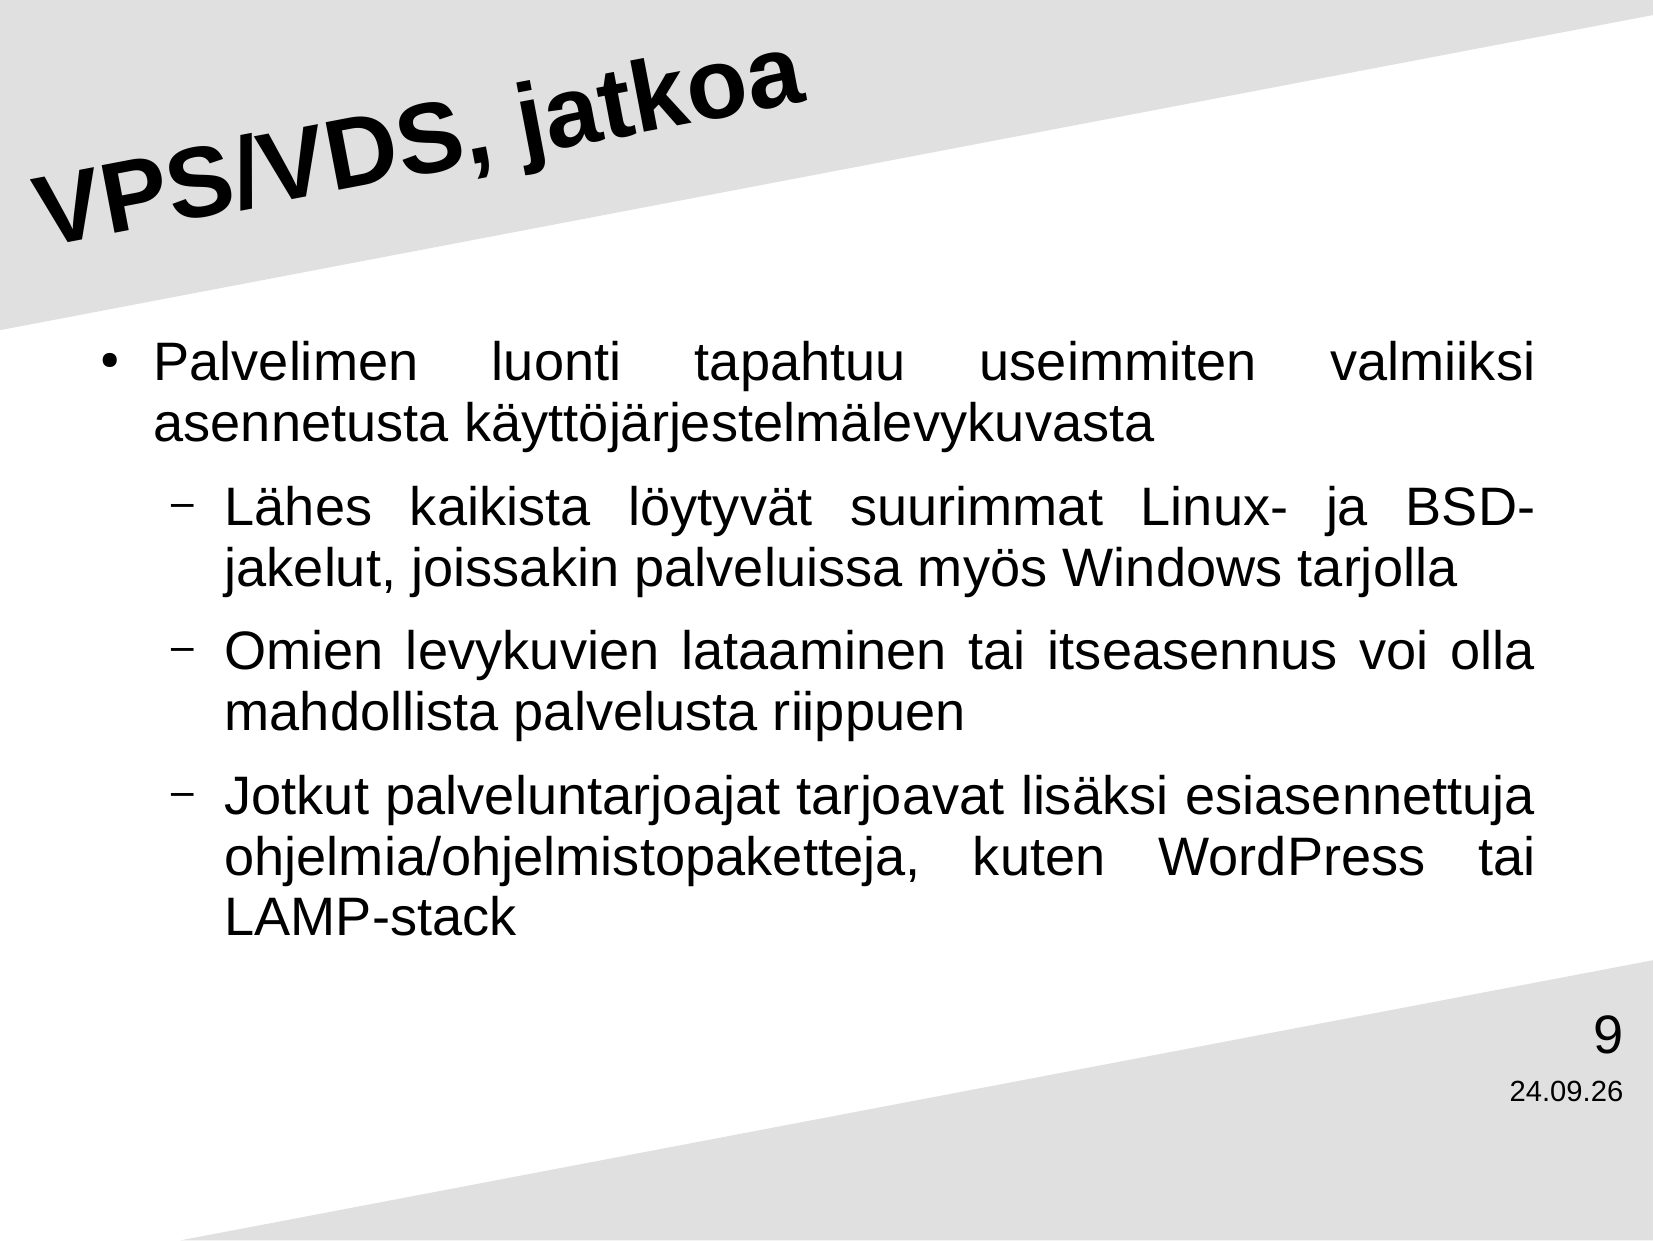

# VPS/VDS, jatkoa
Palvelimen luonti tapahtuu useimmiten valmiiksi asennetusta käyttöjärjestelmälevykuvasta
Lähes kaikista löytyvät suurimmat Linux- ja BSD-jakelut, joissakin palveluissa myös Windows tarjolla
Omien levykuvien lataaminen tai itseasennus voi olla mahdollista palvelusta riippuen
Jotkut palveluntarjoajat tarjoavat lisäksi esiasennettuja ohjelmia/ohjelmistopaketteja, kuten WordPress tai LAMP-stack
9